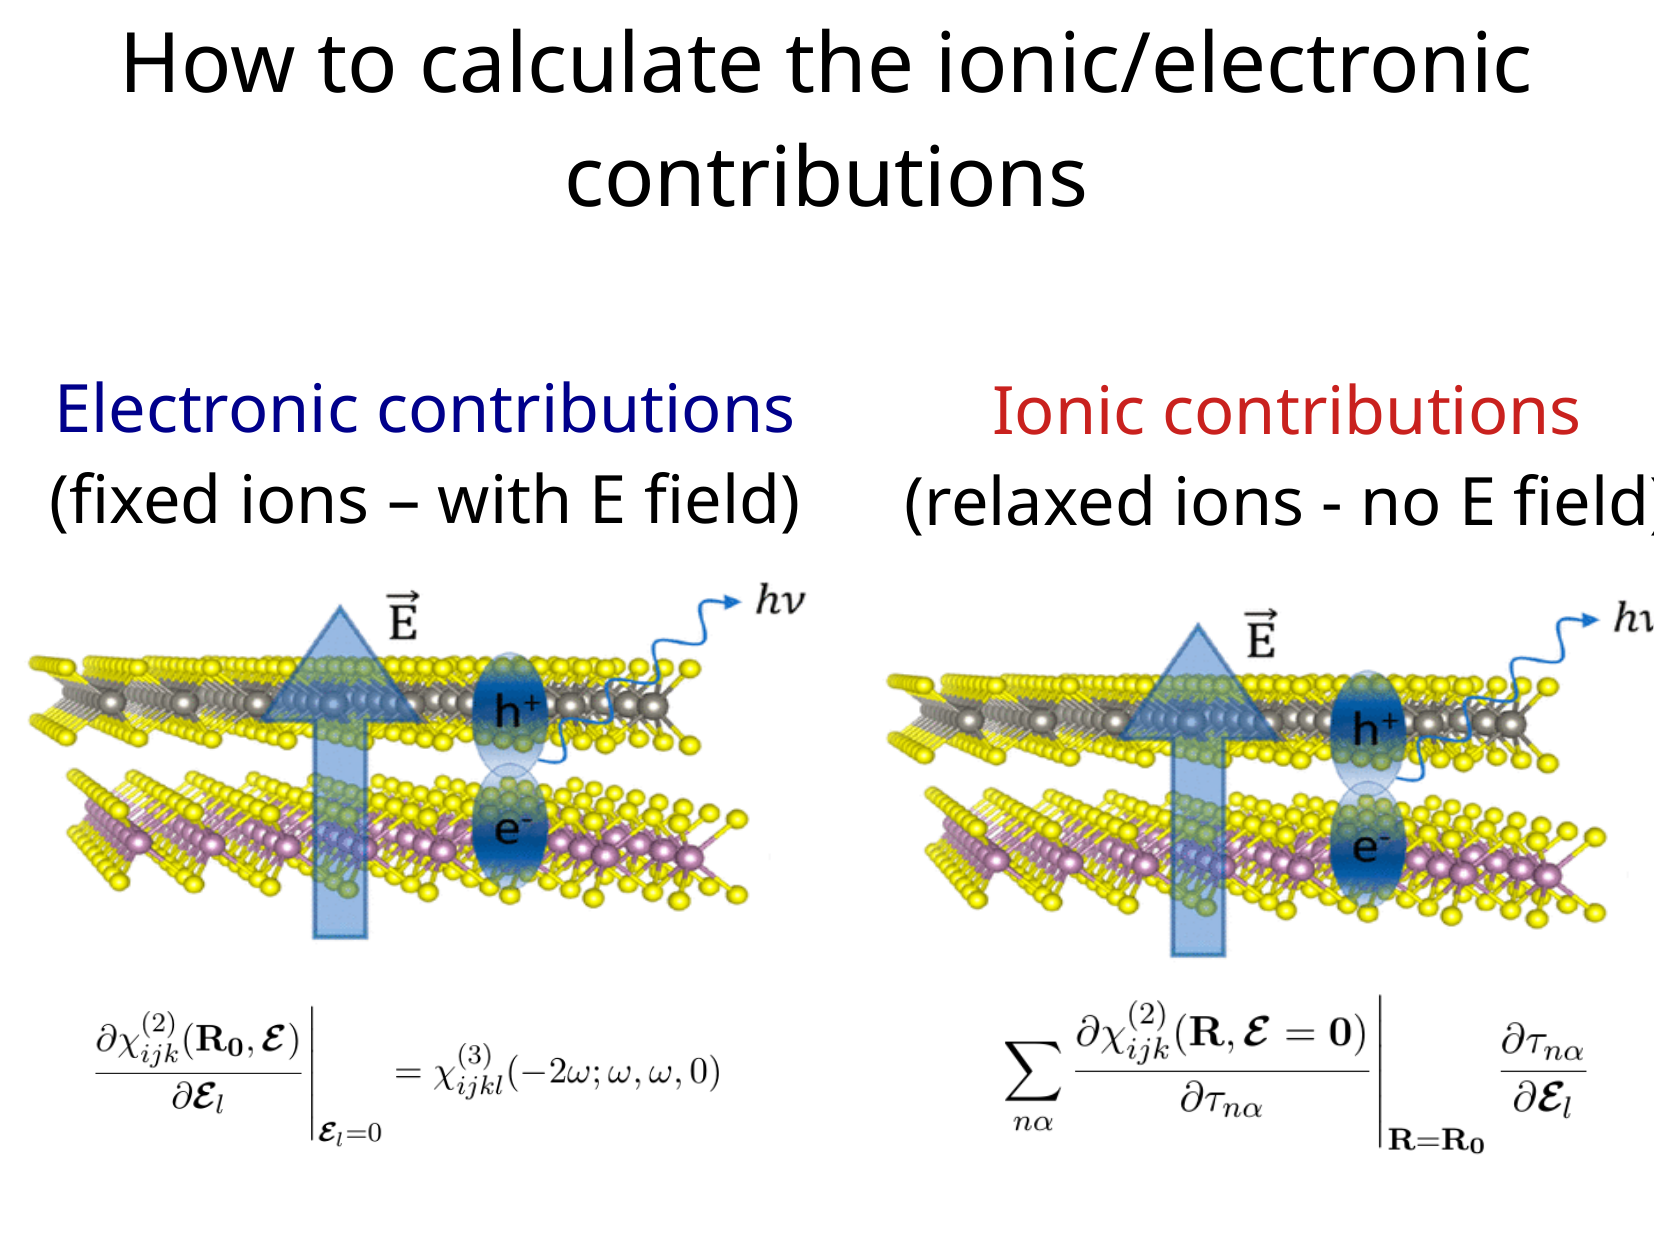

# How to calculate the ionic/electronic contributions
Electronic contributions
(fixed ions – with E field)
Ionic contributions
(relaxed ions - no E field)